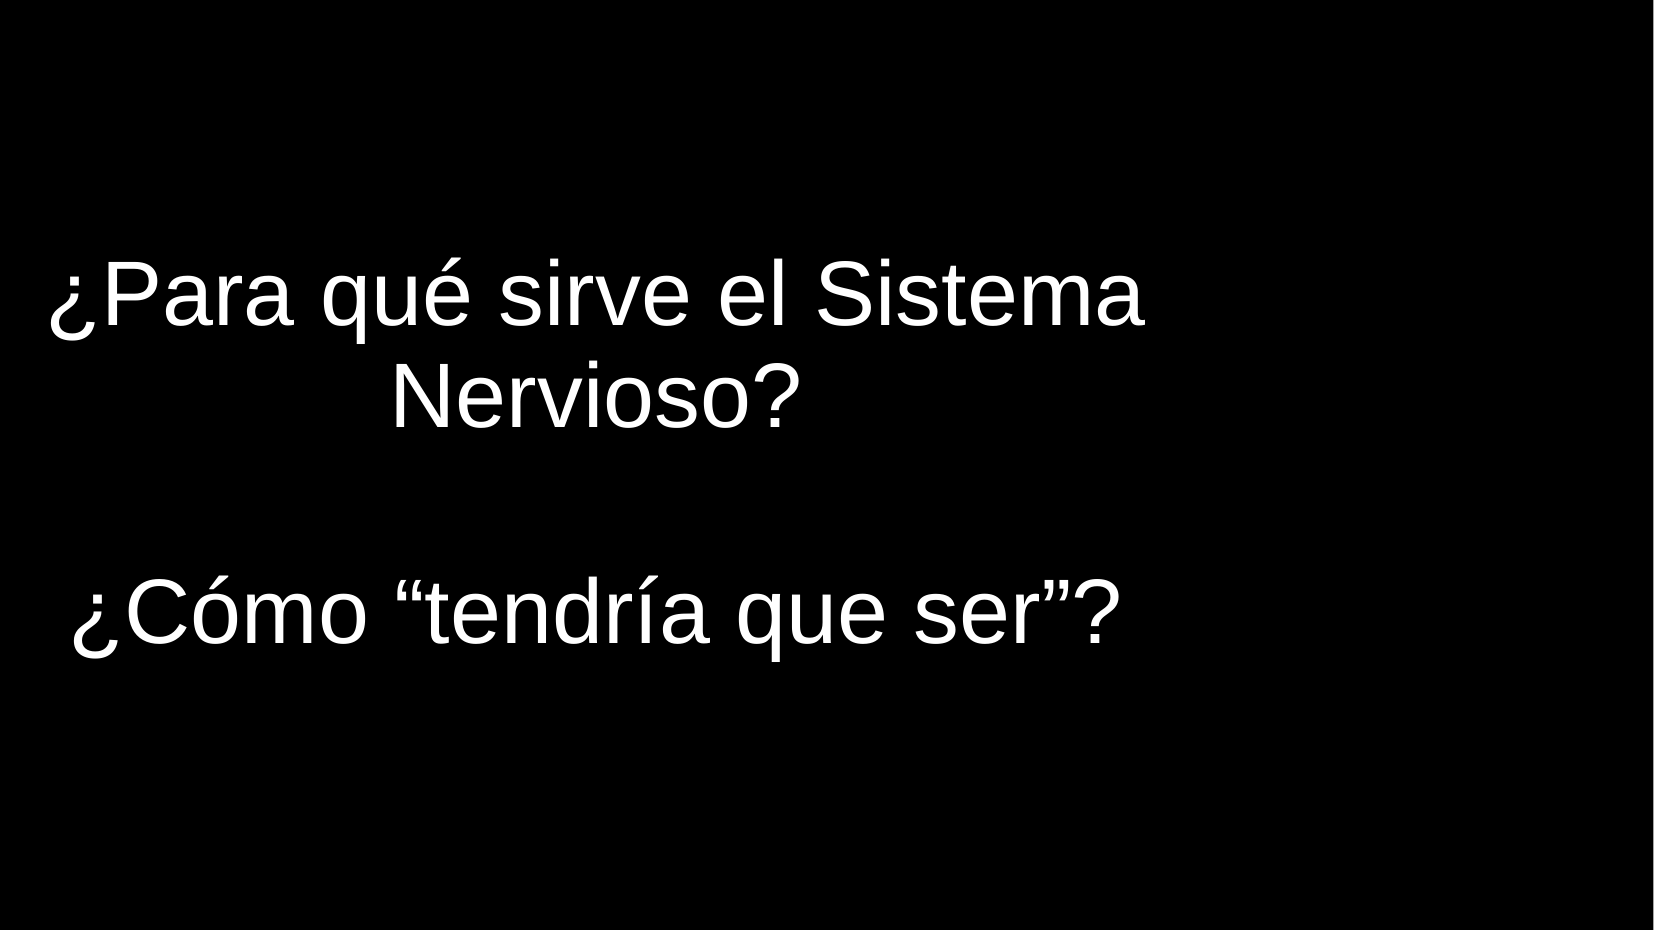

# ¿Para qué sirve el Sistema Nervioso?
¿Cómo “tendría que ser”?